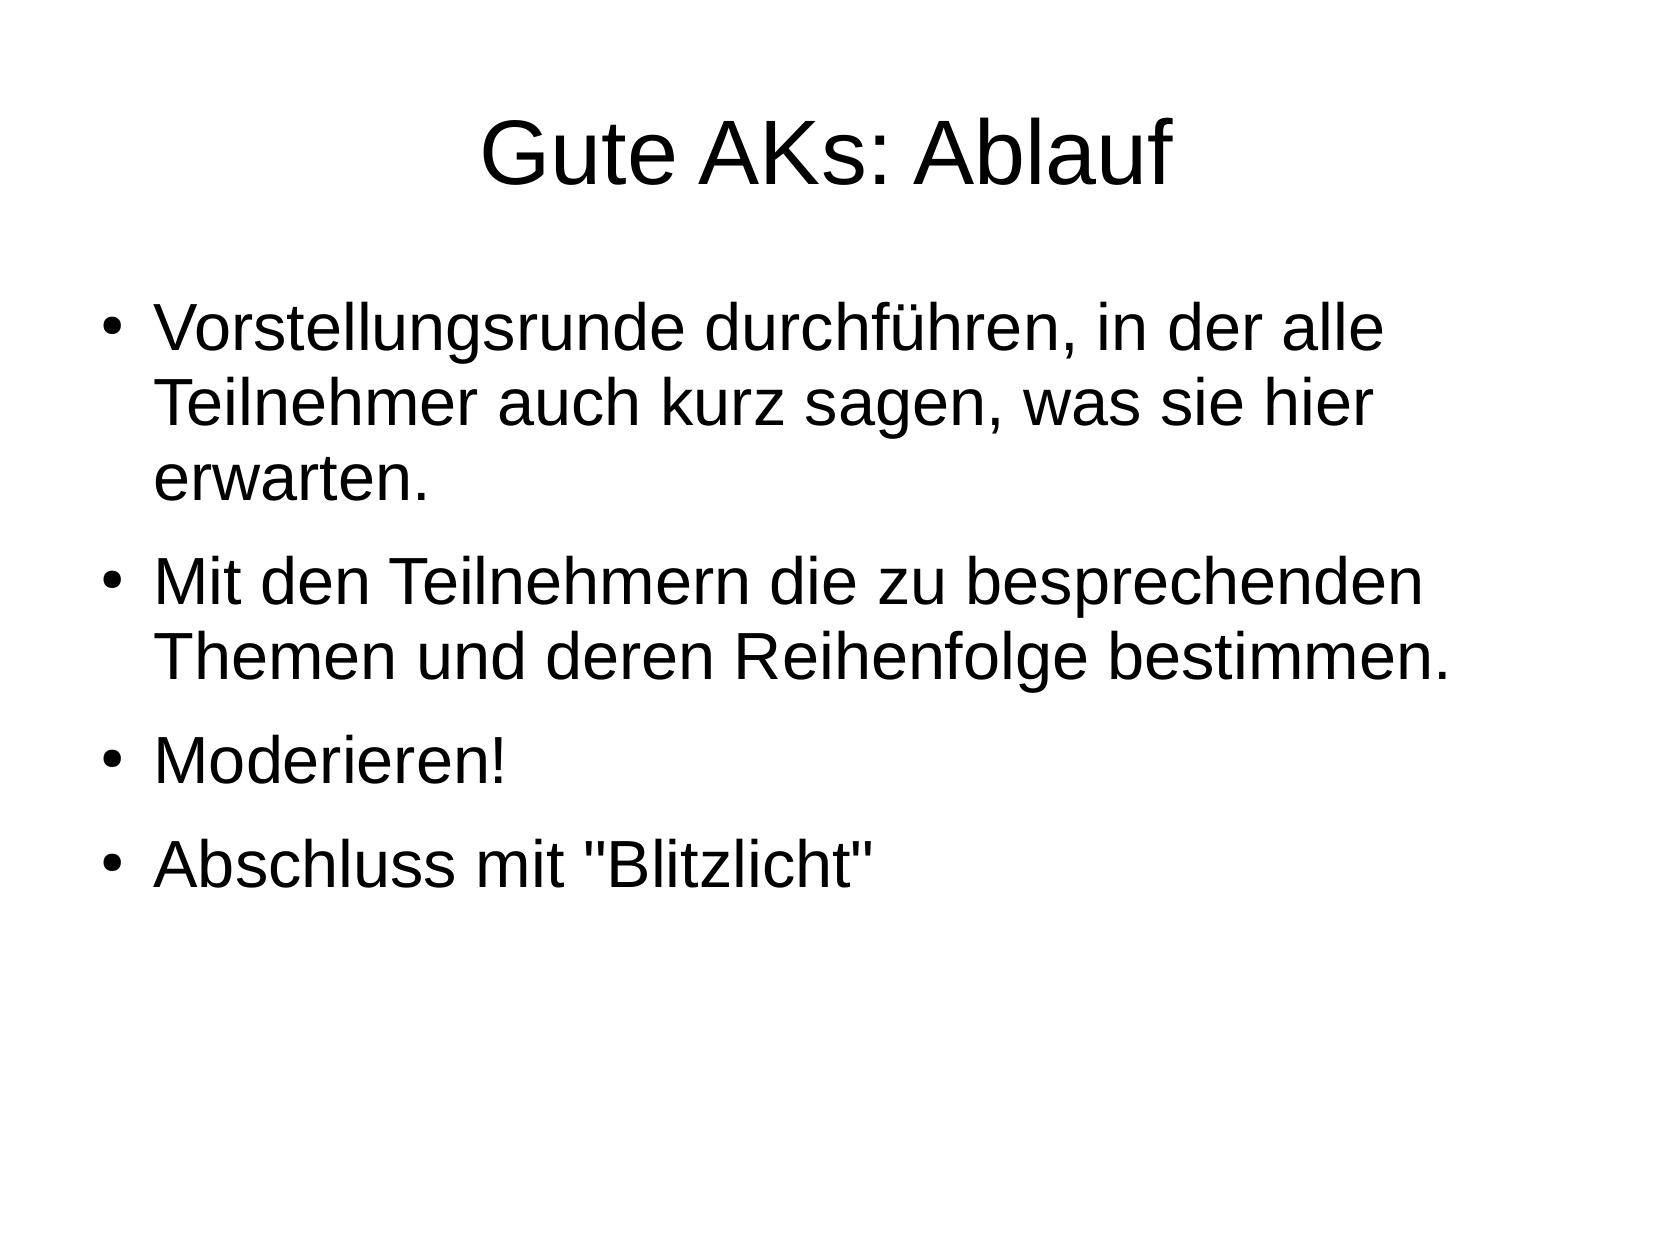

# Gute AKs: Ablauf
Vorstellungsrunde durchführen, in der alle Teilnehmer auch kurz sagen, was sie hier erwarten.
Mit den Teilnehmern die zu besprechenden Themen und deren Reihenfolge bestimmen.
Moderieren!
Abschluss mit "Blitzlicht"